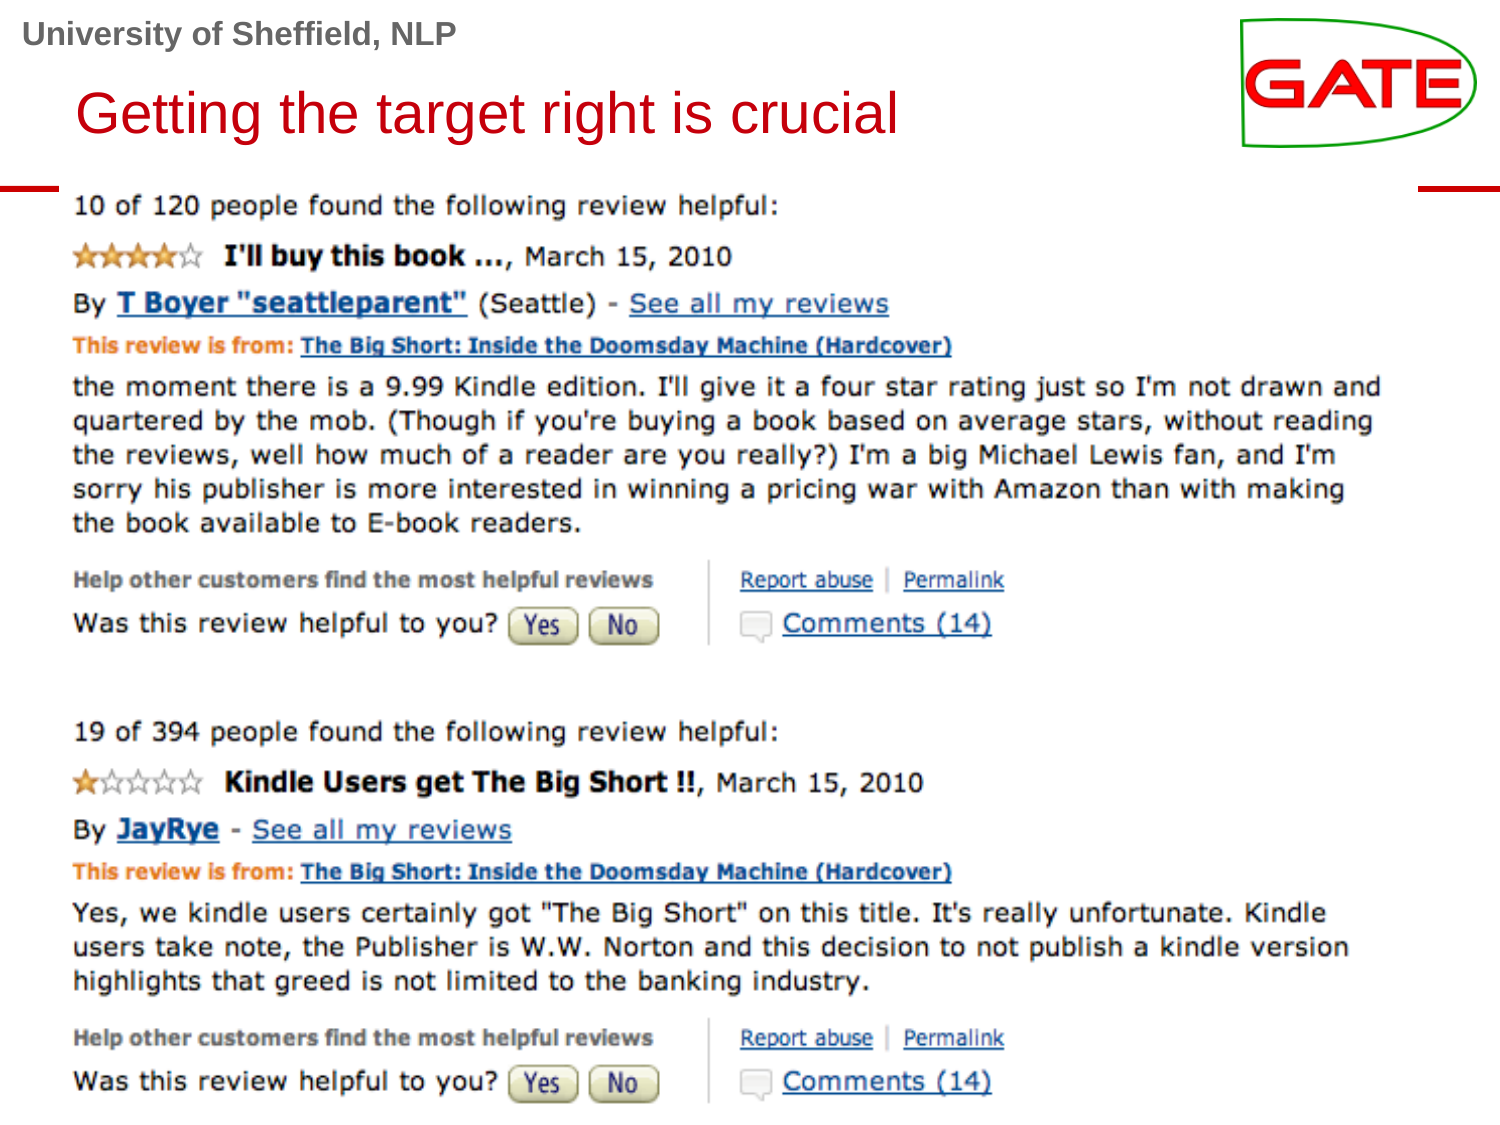

# Getting the target right is crucial